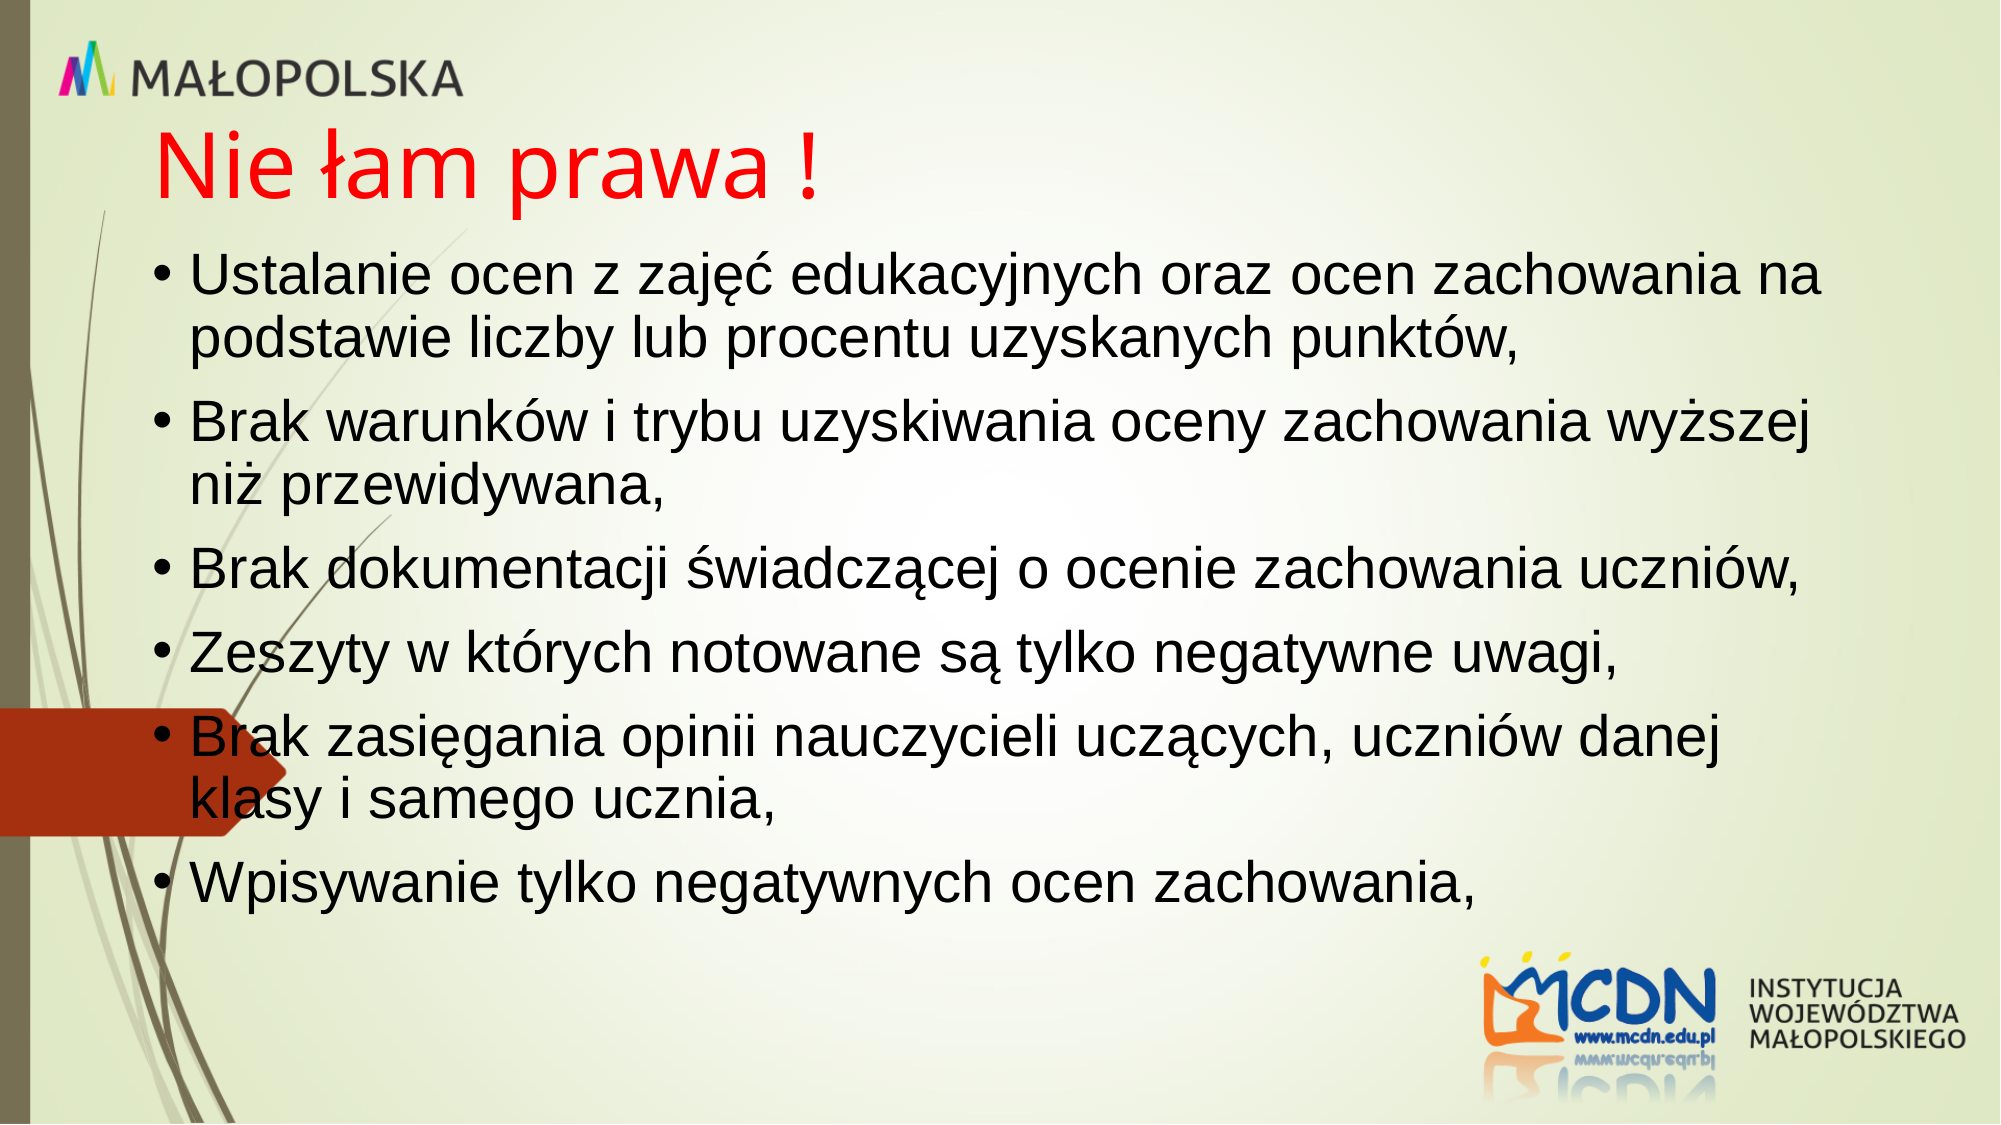

# Nie łam prawa !
Ustalanie ocen z zajęć edukacyjnych oraz ocen zachowania na podstawie liczby lub procentu uzyskanych punktów,
Brak warunków i trybu uzyskiwania oceny zachowania wyższej niż przewidywana,
Brak dokumentacji świadczącej o ocenie zachowania uczniów,
Zeszyty w których notowane są tylko negatywne uwagi,
Brak zasięgania opinii nauczycieli uczących, uczniów danej klasy i samego ucznia,
Wpisywanie tylko negatywnych ocen zachowania,